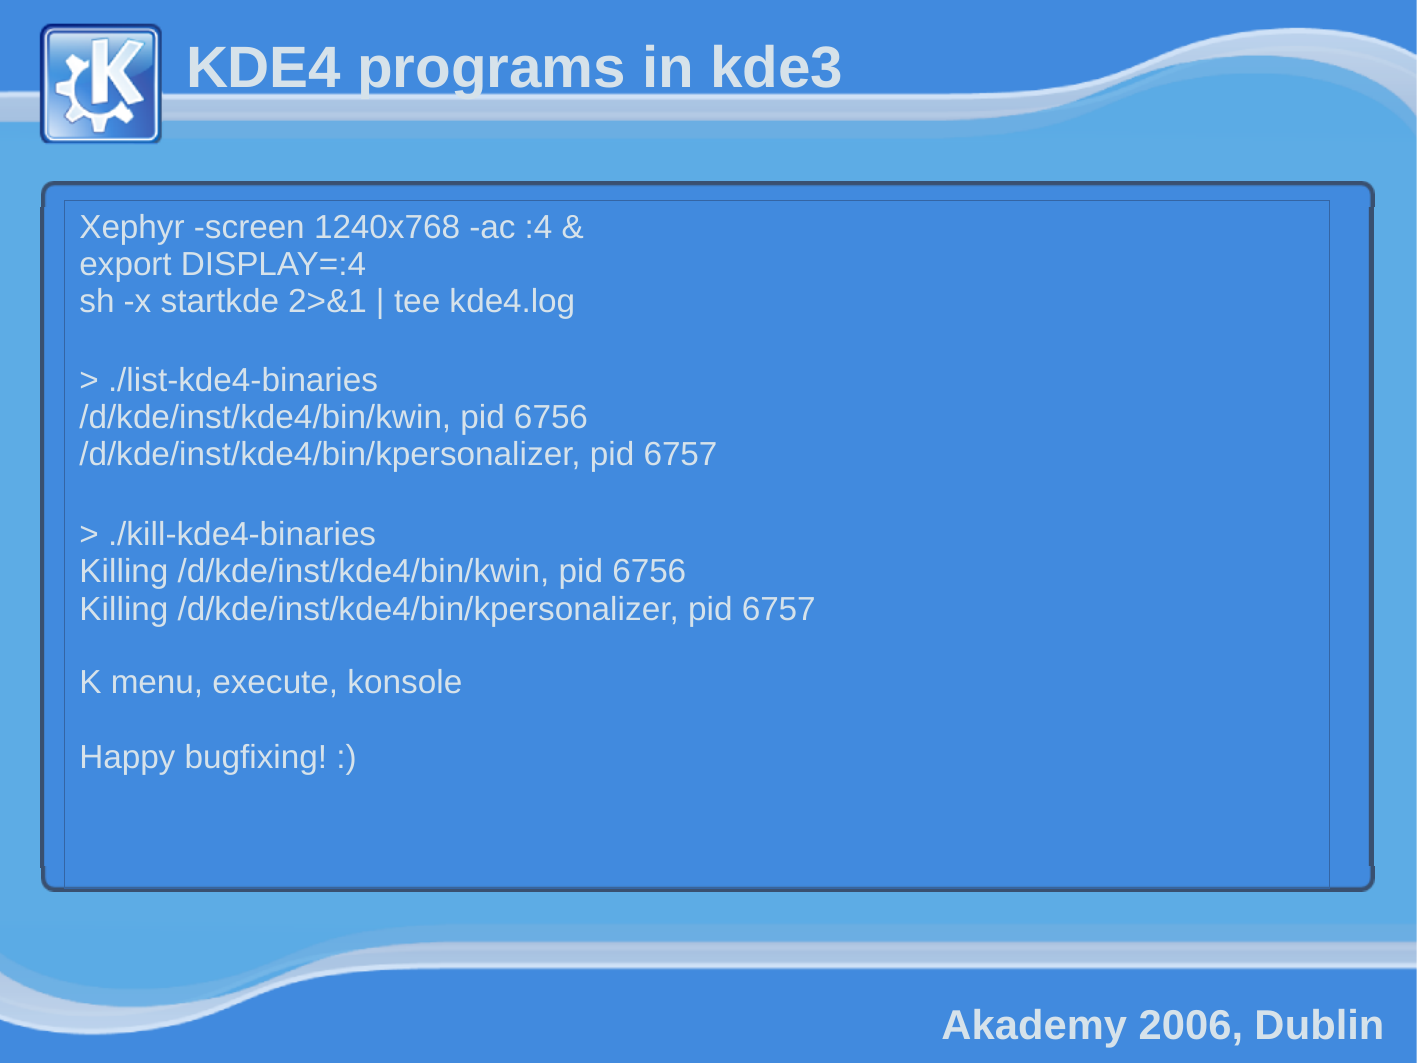

KDE4 programs in kde3
Xephyr -screen 1240x768 -ac :4 &
export DISPLAY=:4
sh -x startkde 2>&1 | tee kde4.log
> ./list-kde4-binaries
/d/kde/inst/kde4/bin/kwin, pid 6756
/d/kde/inst/kde4/bin/kpersonalizer, pid 6757
> ./kill-kde4-binaries
Killing /d/kde/inst/kde4/bin/kwin, pid 6756
Killing /d/kde/inst/kde4/bin/kpersonalizer, pid 6757
K menu, execute, konsole
Happy bugfixing! :)